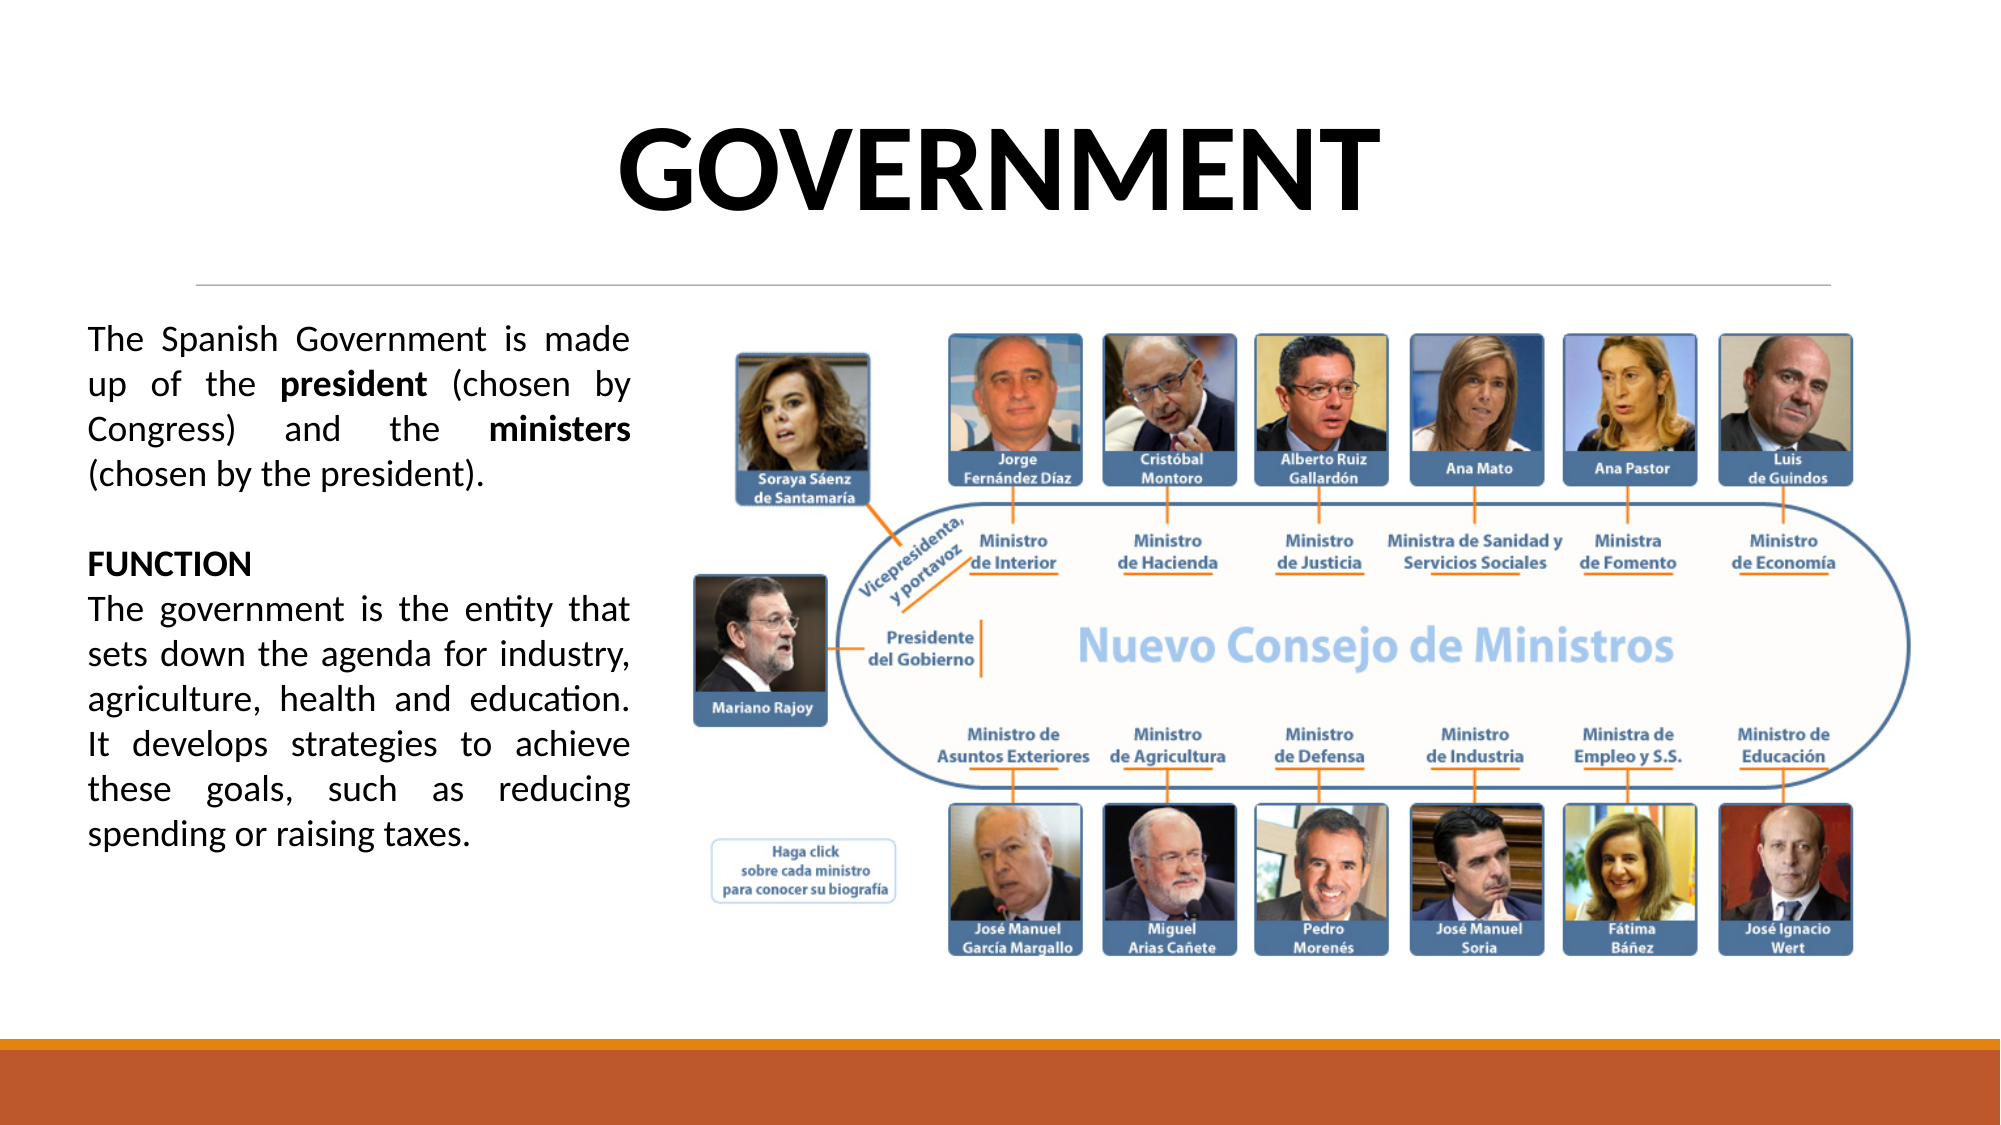

GOVERNMENT
The Spanish Government is made up of the president (chosen by Congress) and the ministers (chosen by the president).
FUNCTION
The government is the entity that sets down the agenda for industry, agriculture, health and education. It develops strategies to achieve these goals, such as reducing spending or raising taxes.